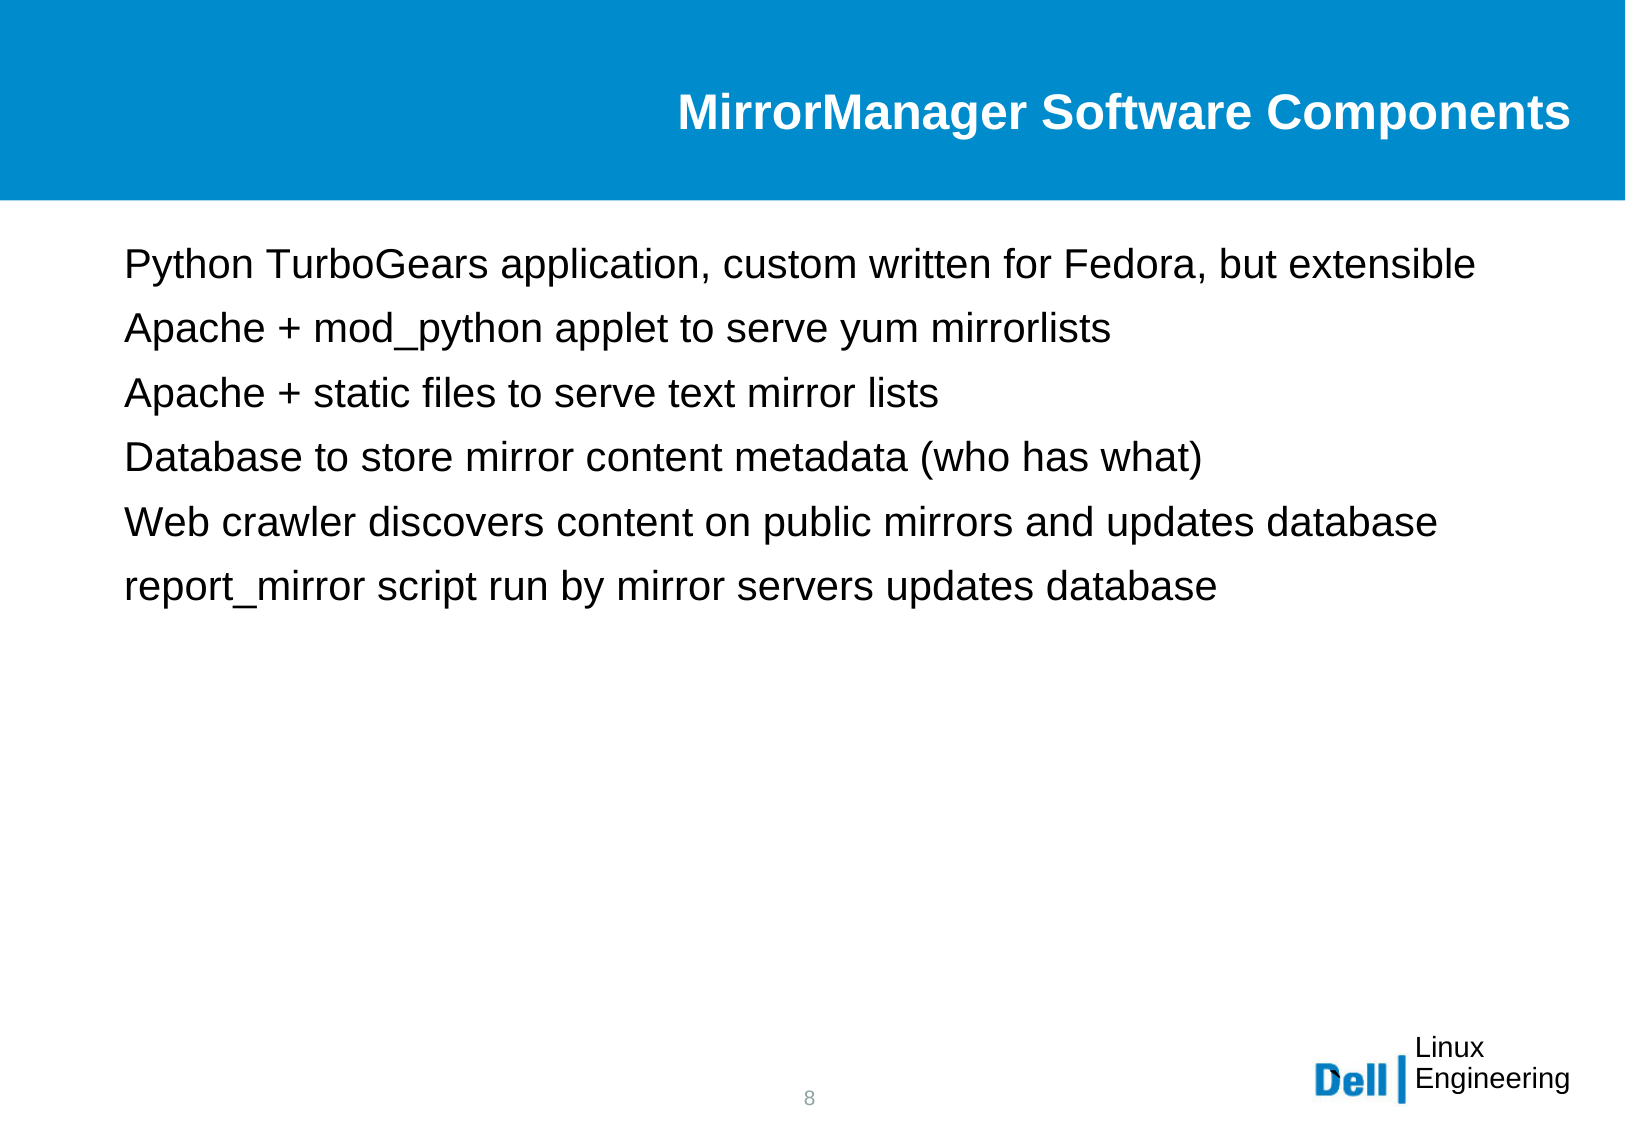

# MirrorManager Software Components
Python TurboGears application, custom written for Fedora, but extensible
Apache + mod_python applet to serve yum mirrorlists
Apache + static files to serve text mirror lists
Database to store mirror content metadata (who has what)
Web crawler discovers content on public mirrors and updates database
report_mirror script run by mirror servers updates database